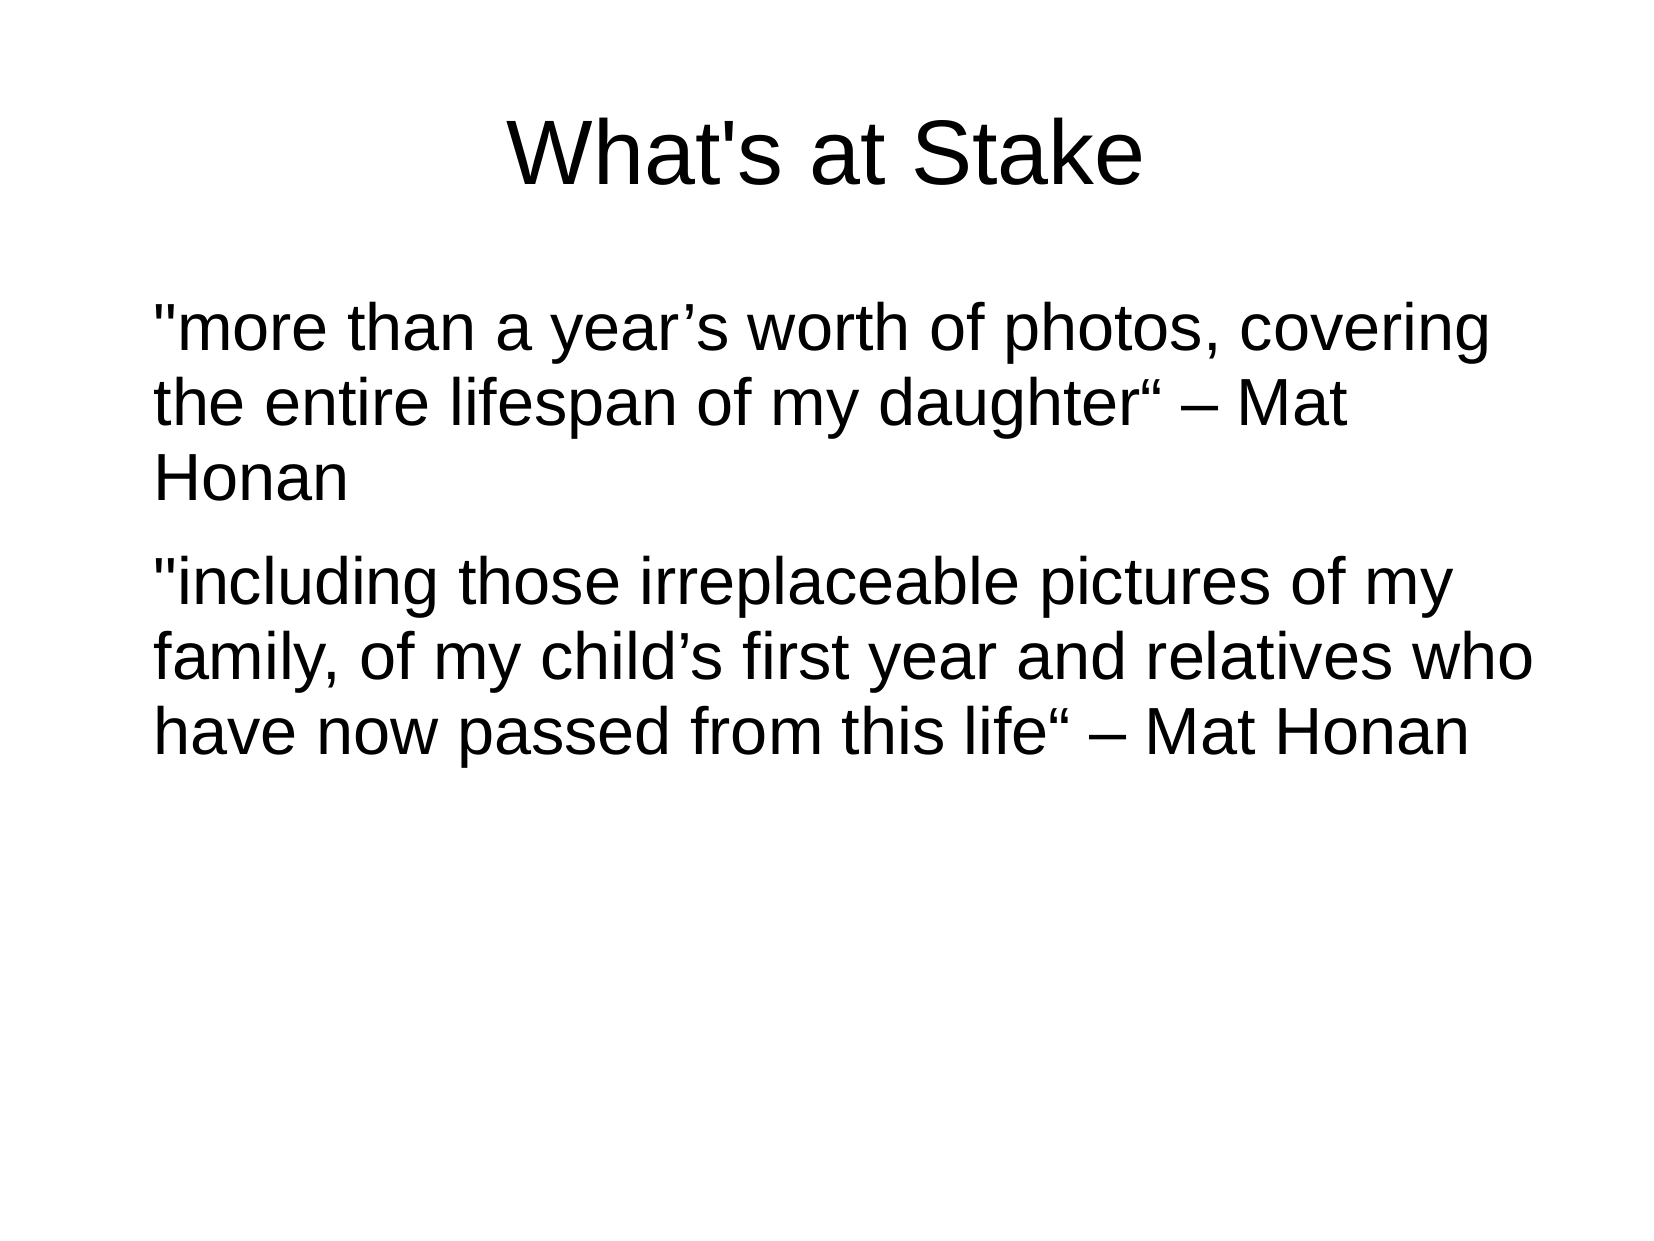

# What's at Stake
"more than a year’s worth of photos, covering the entire lifespan of my daughter“ – Mat Honan
"including those irreplaceable pictures of my family, of my child’s first year and relatives who have now passed from this life“ – Mat Honan